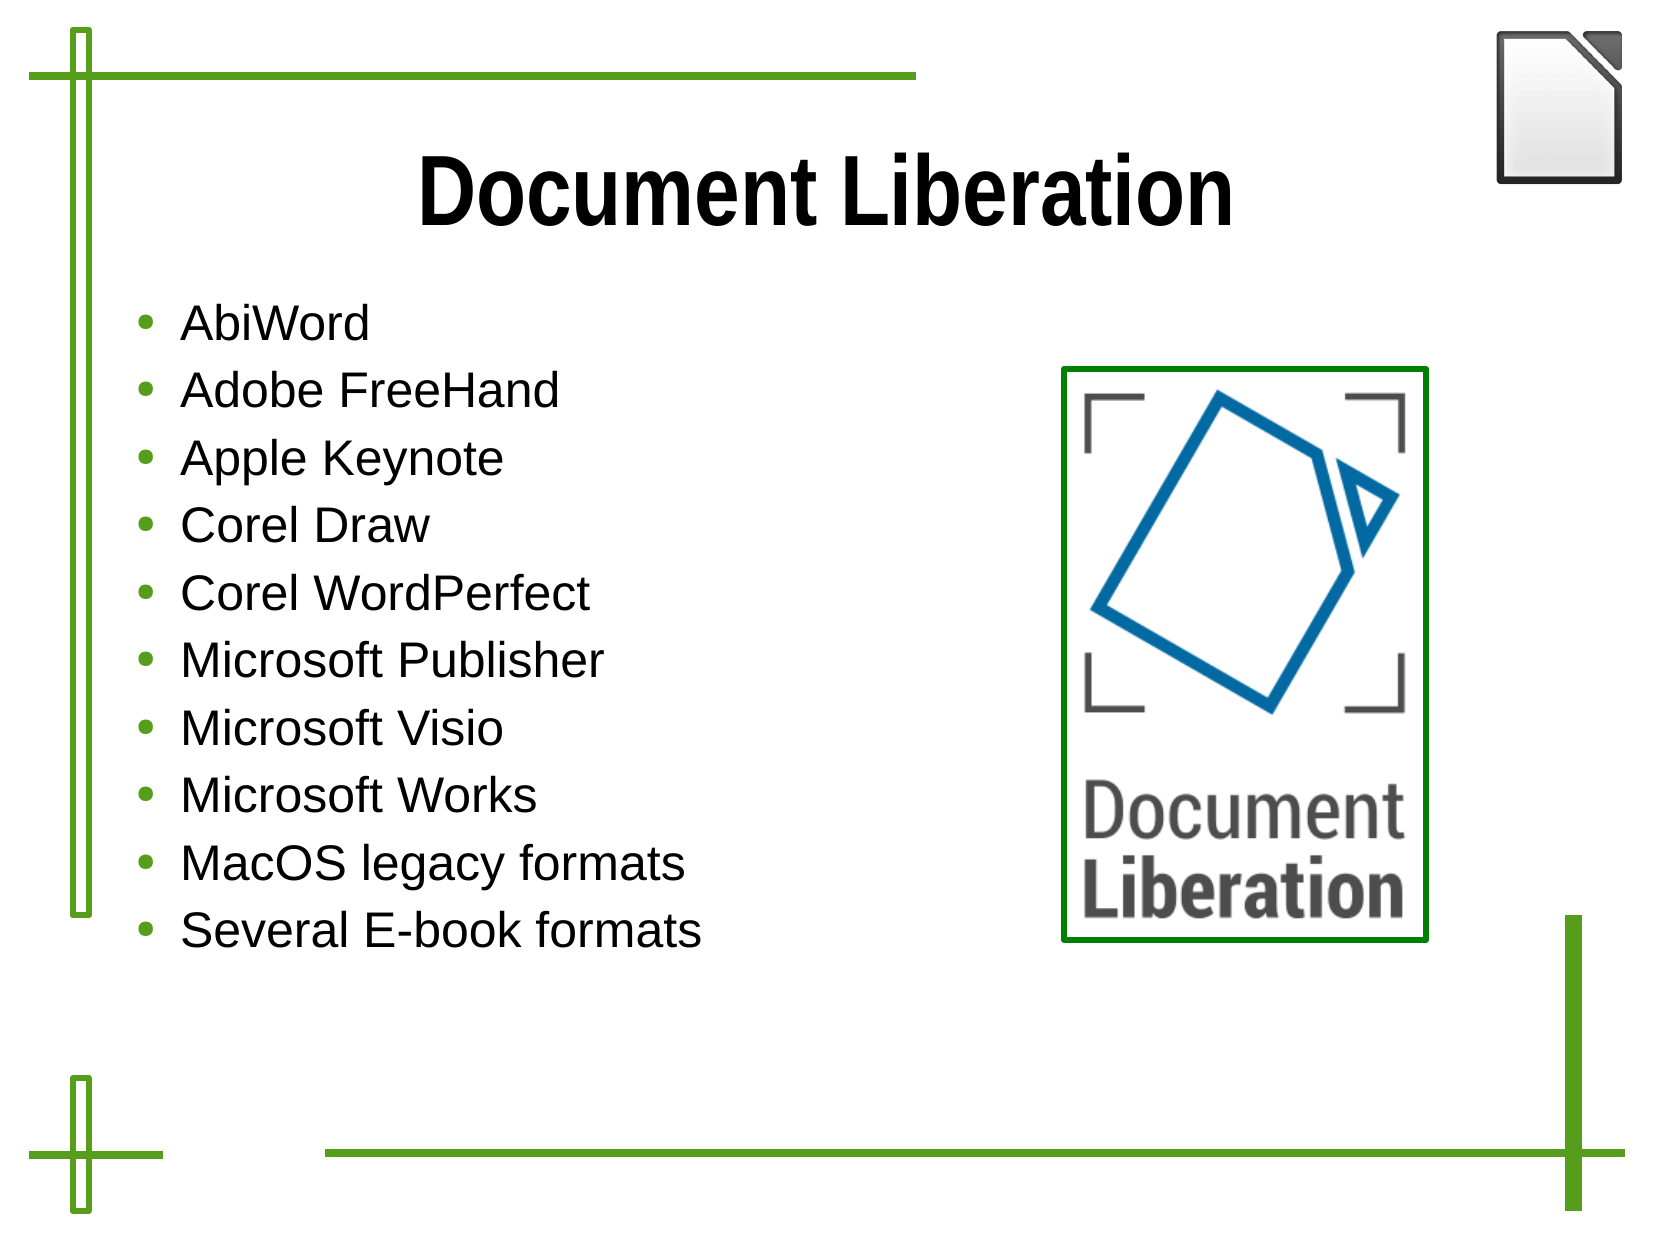

# Document Liberation
AbiWord
Adobe FreeHand
Apple Keynote
Corel Draw
Corel WordPerfect
Microsoft Publisher
Microsoft Visio
Microsoft Works
MacOS legacy formats
Several E-book formats